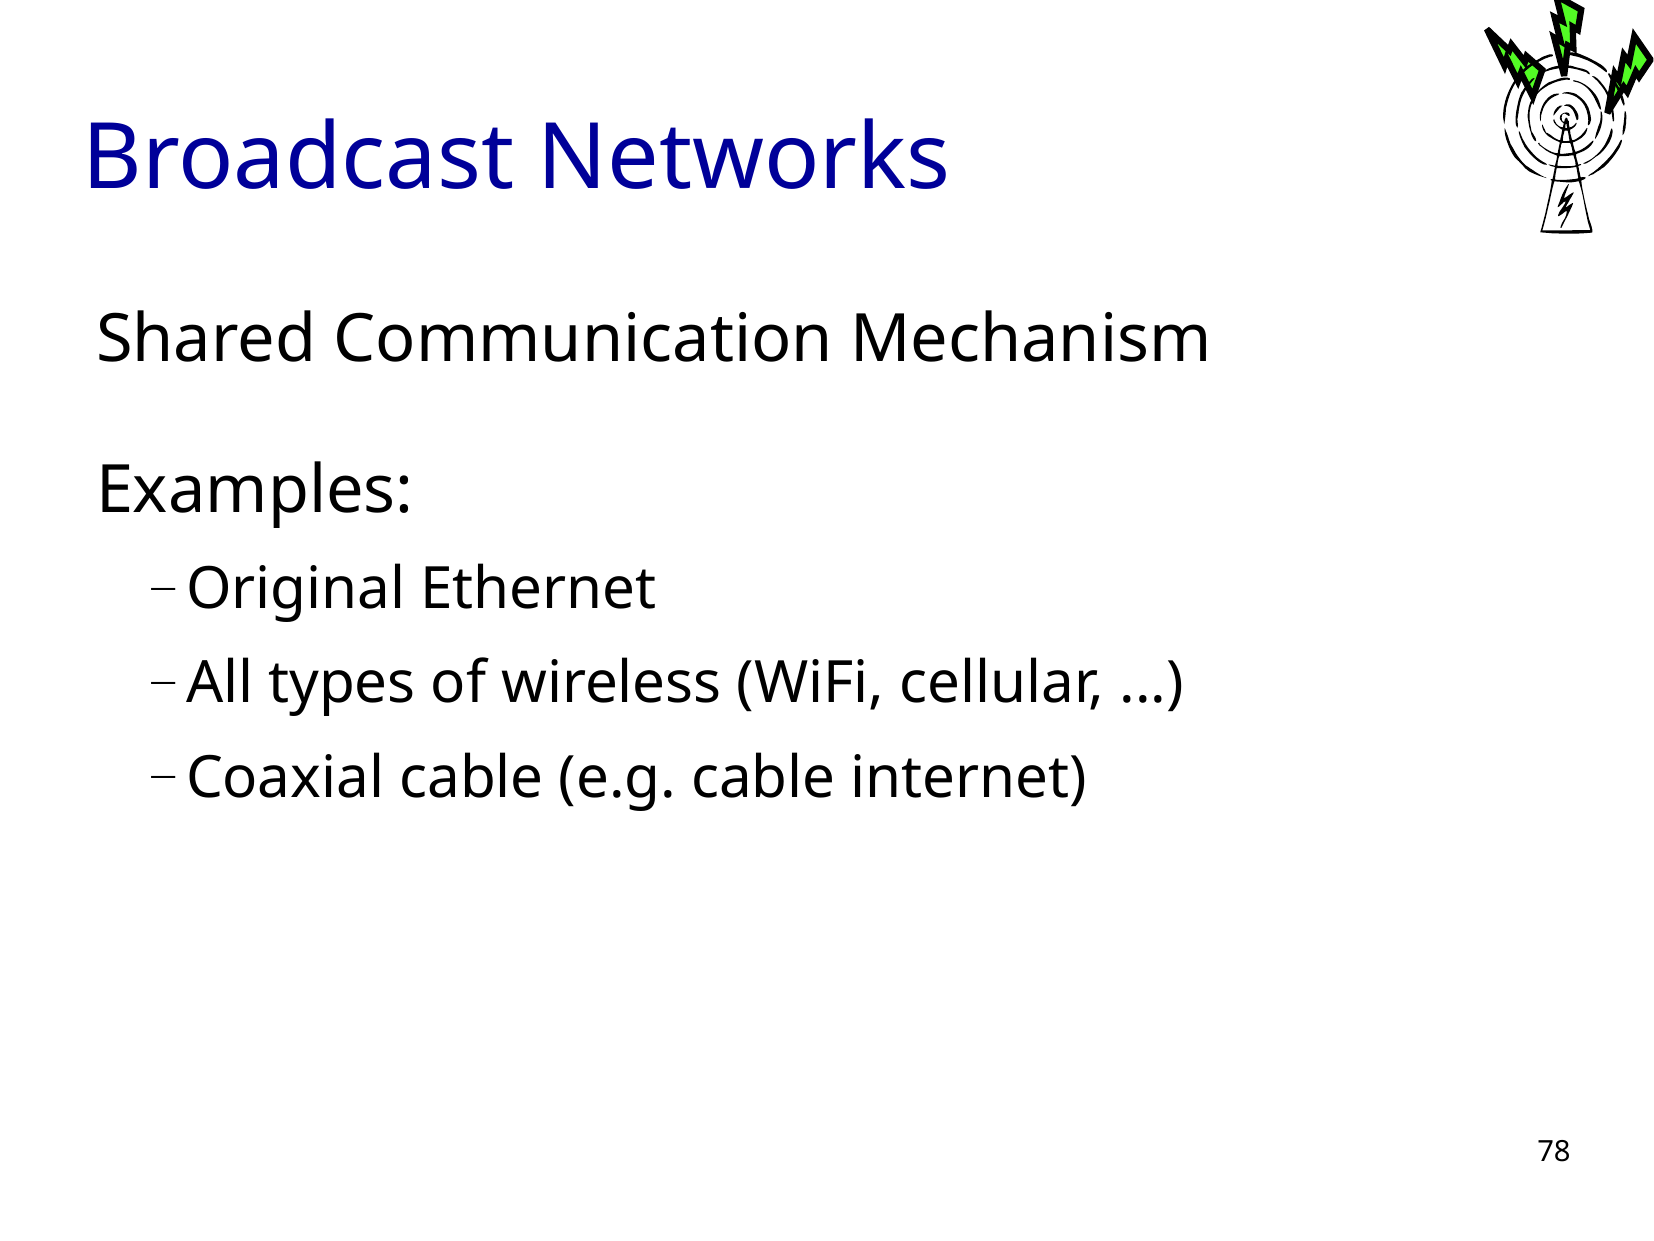

# Broadcast Networks
Shared Communication Mechanism
Examples:
Original Ethernet
All types of wireless (WiFi, cellular, ...)
Coaxial cable (e.g. cable internet)
78